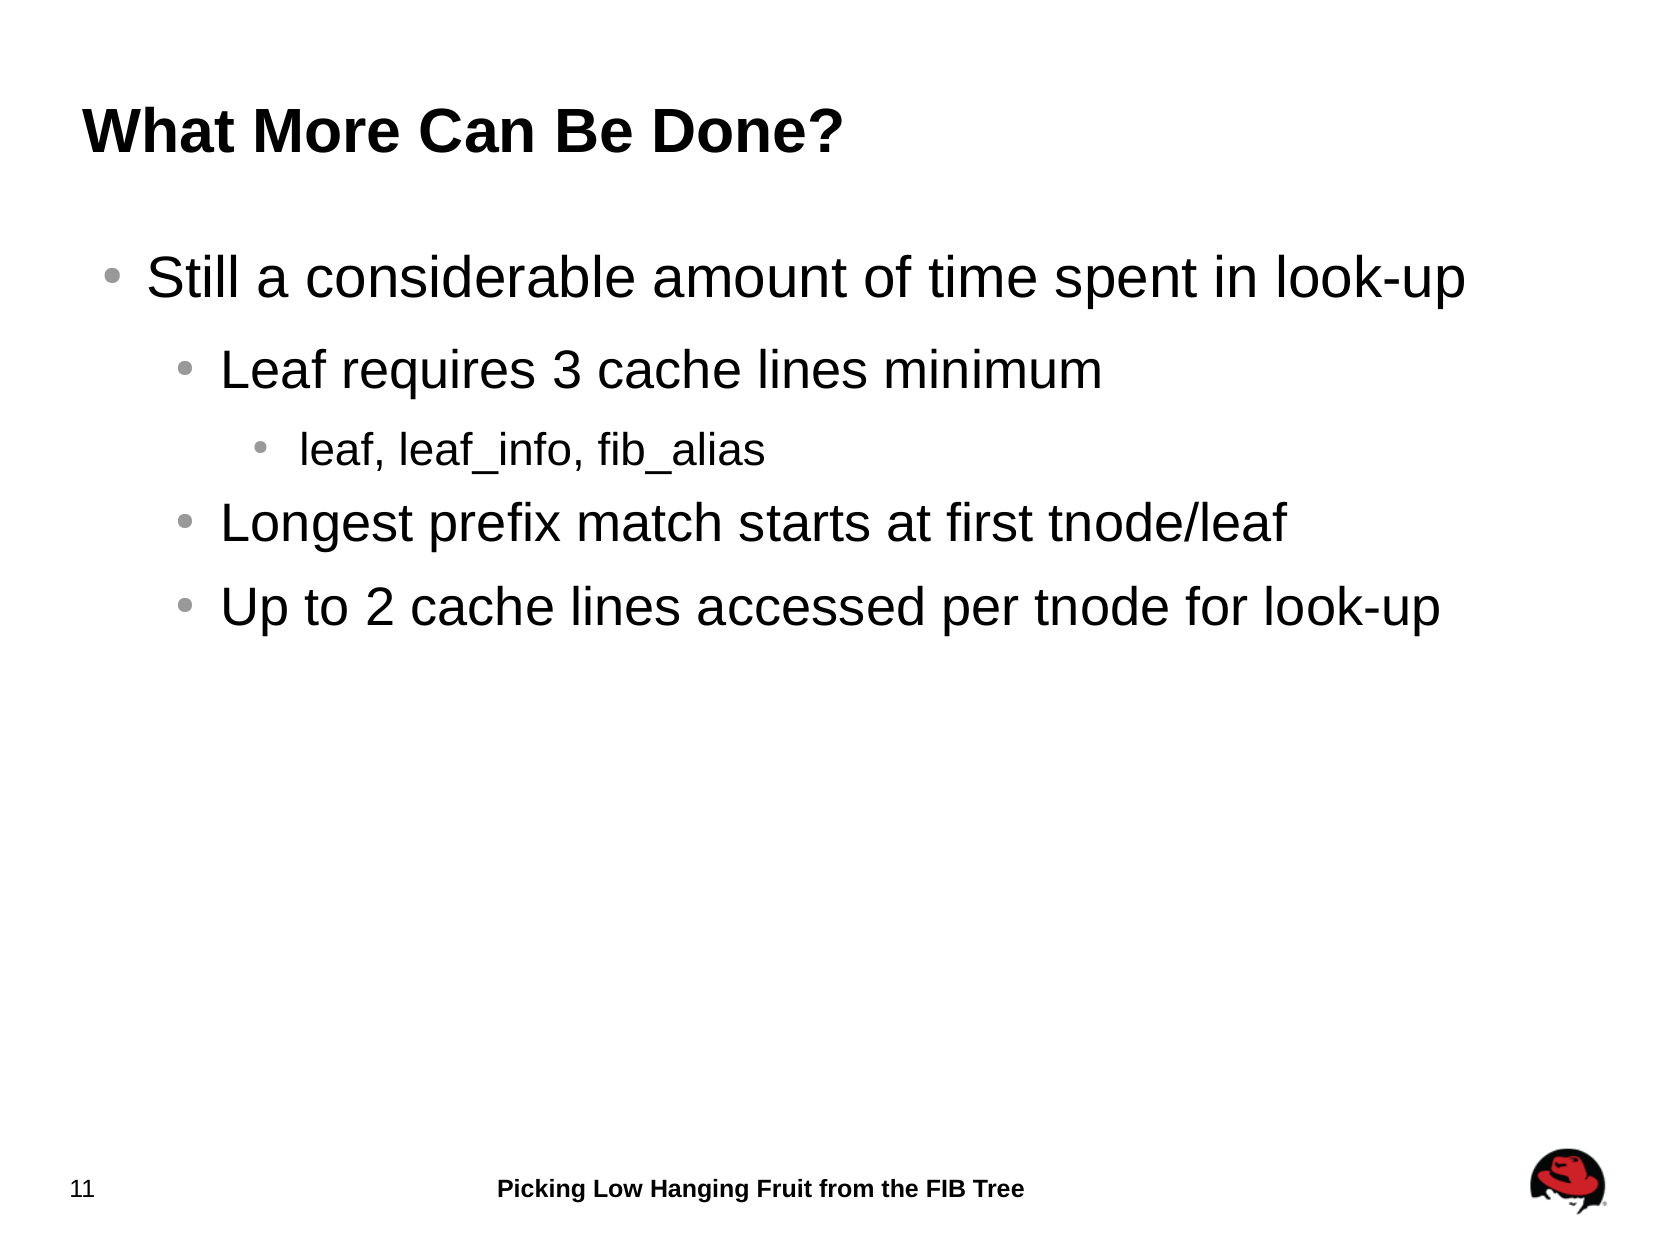

# What More Can Be Done?
Still a considerable amount of time spent in look-up
Leaf requires 3 cache lines minimum
leaf, leaf_info, fib_alias
Longest prefix match starts at first tnode/leaf
Up to 2 cache lines accessed per tnode for look-up